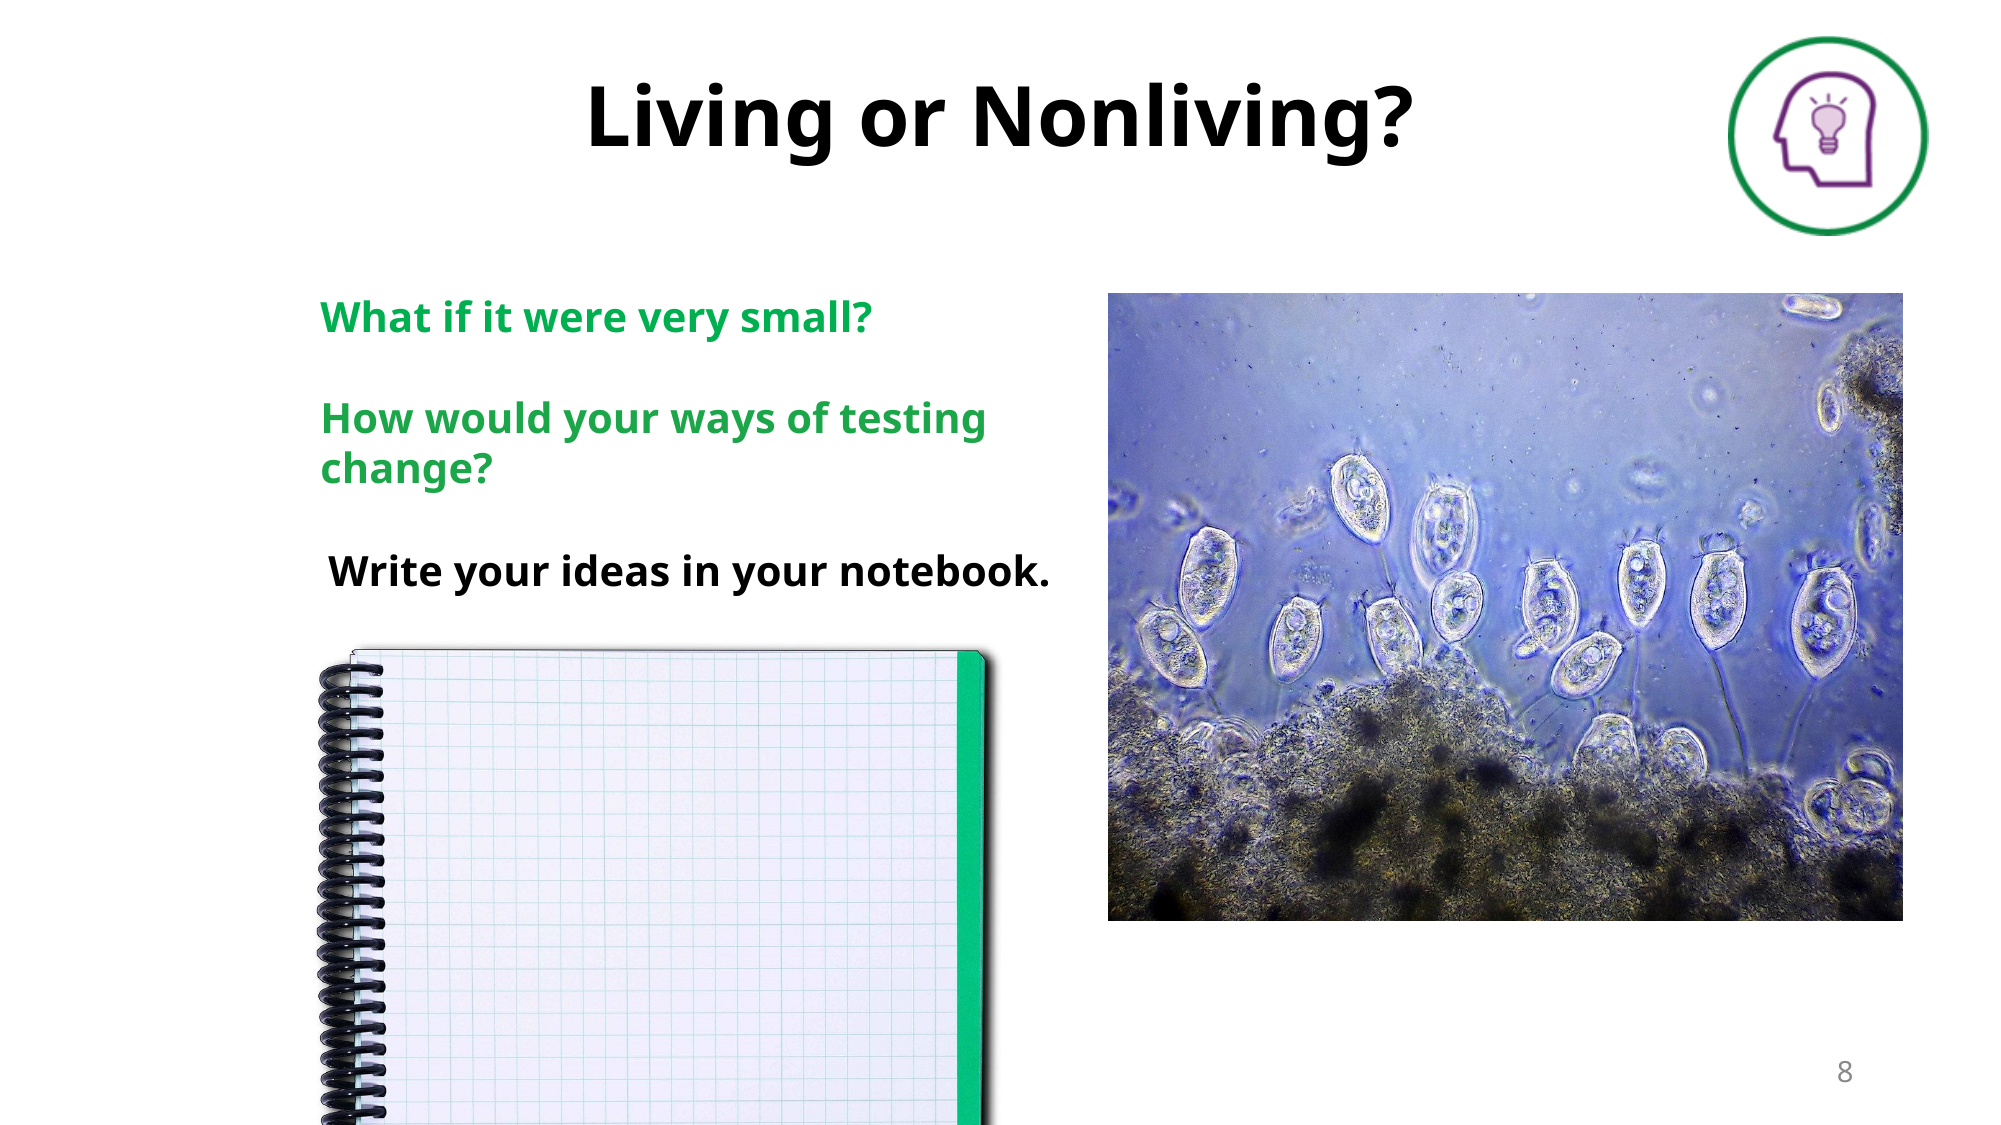

Living or Nonliving?
What if it were very small?
How would your ways of testing change?
Write your ideas in your notebook.